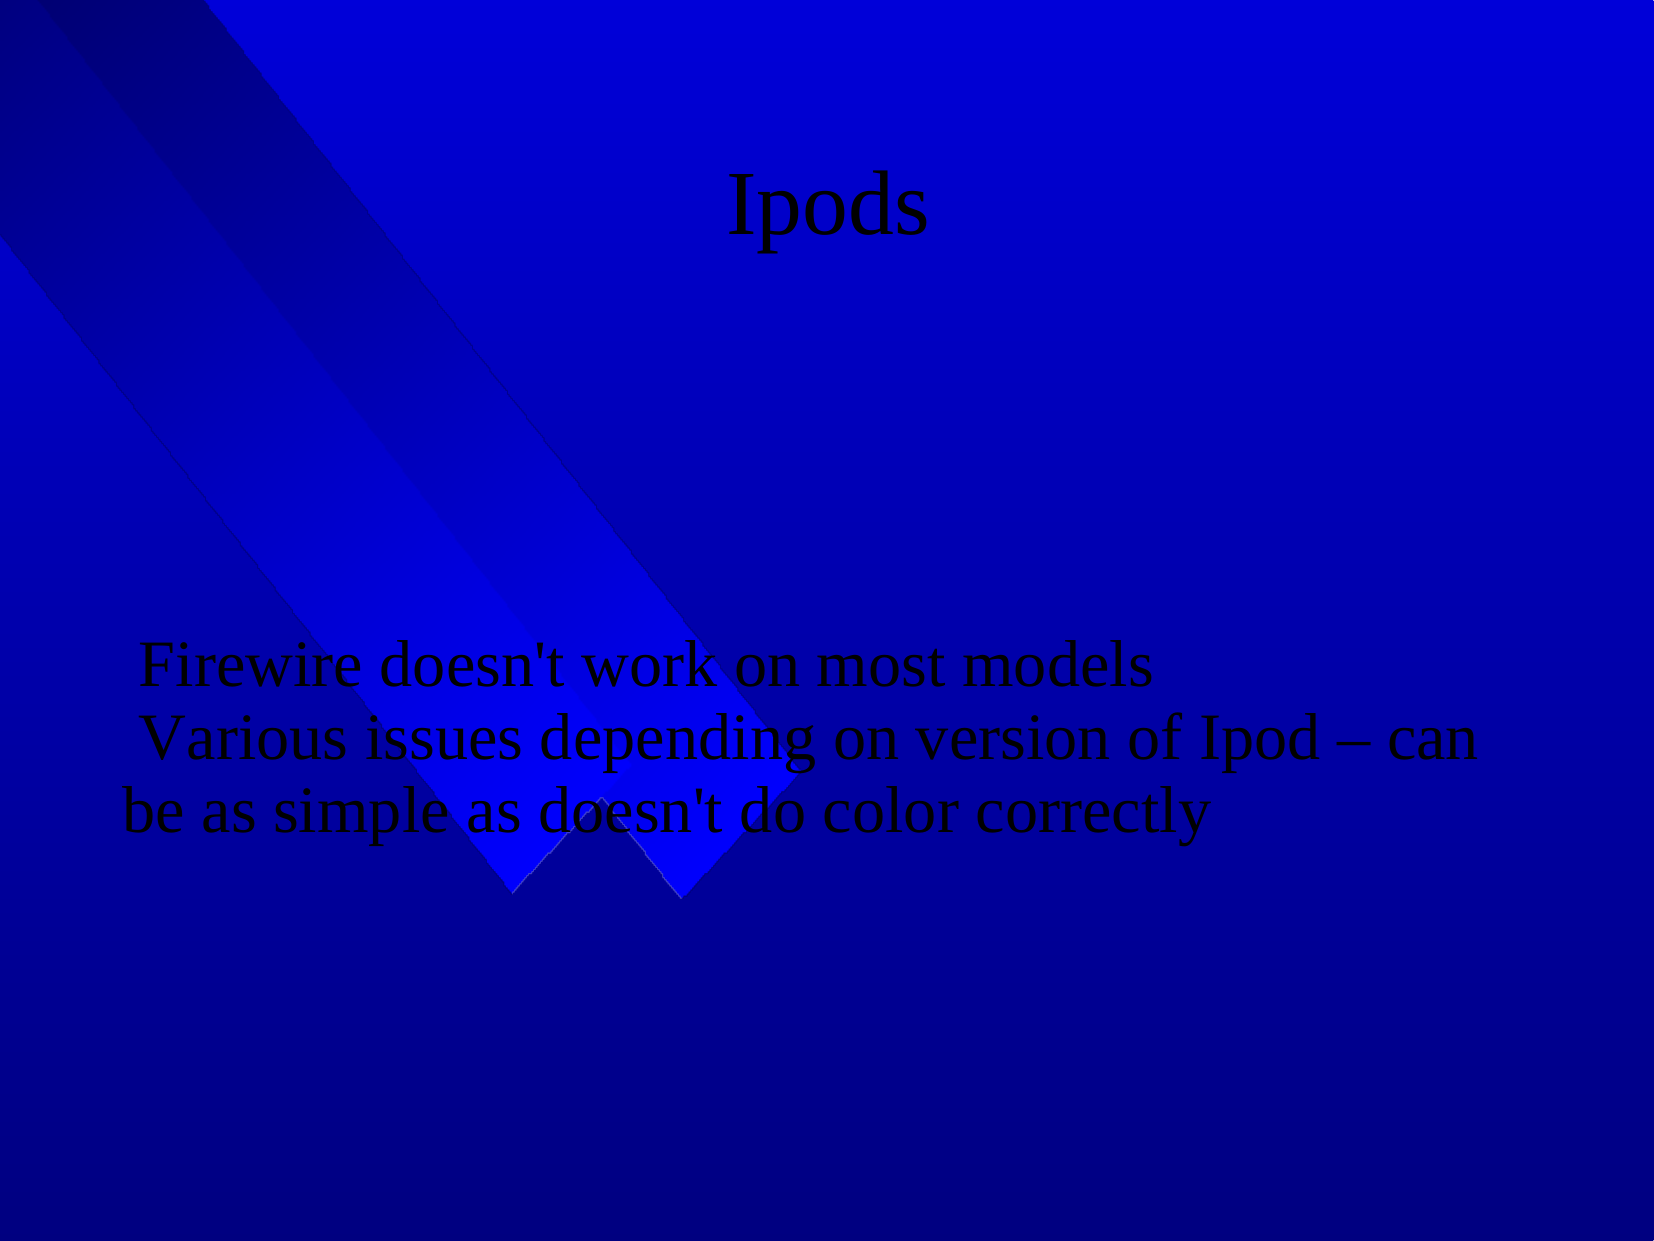

# Ipods
 Firewire doesn't work on most models
 Various issues depending on version of Ipod – can be as simple as doesn't do color correctly